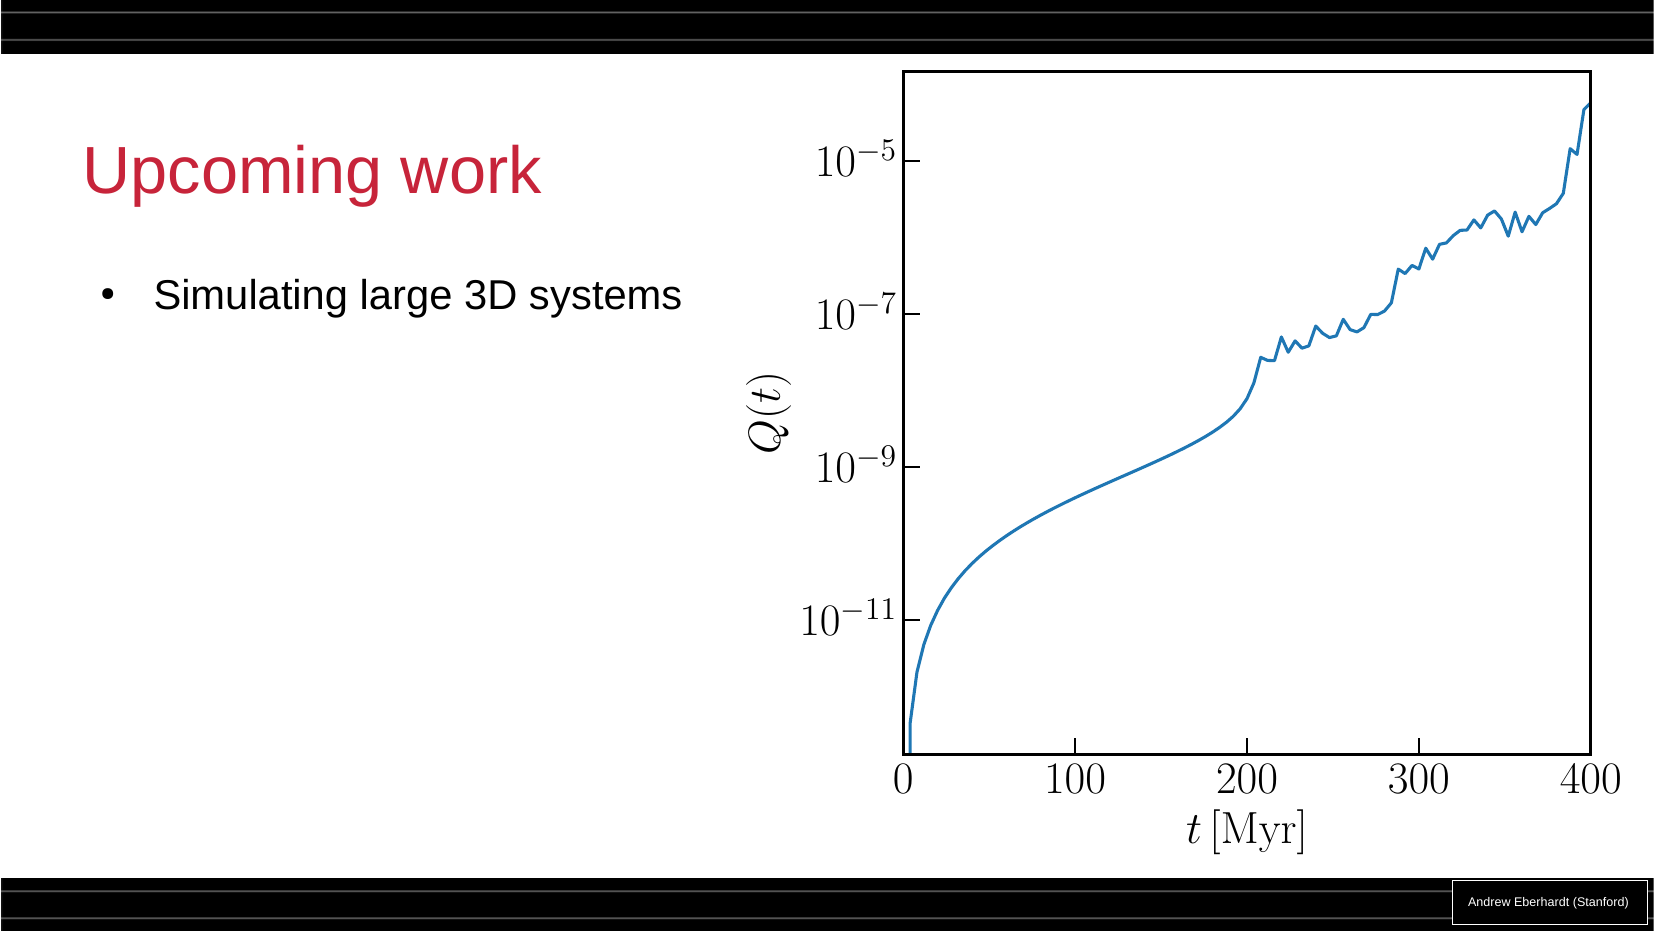

# Upcoming work
Simulating large 3D systems
Andrew Eberhardt (Stanford)